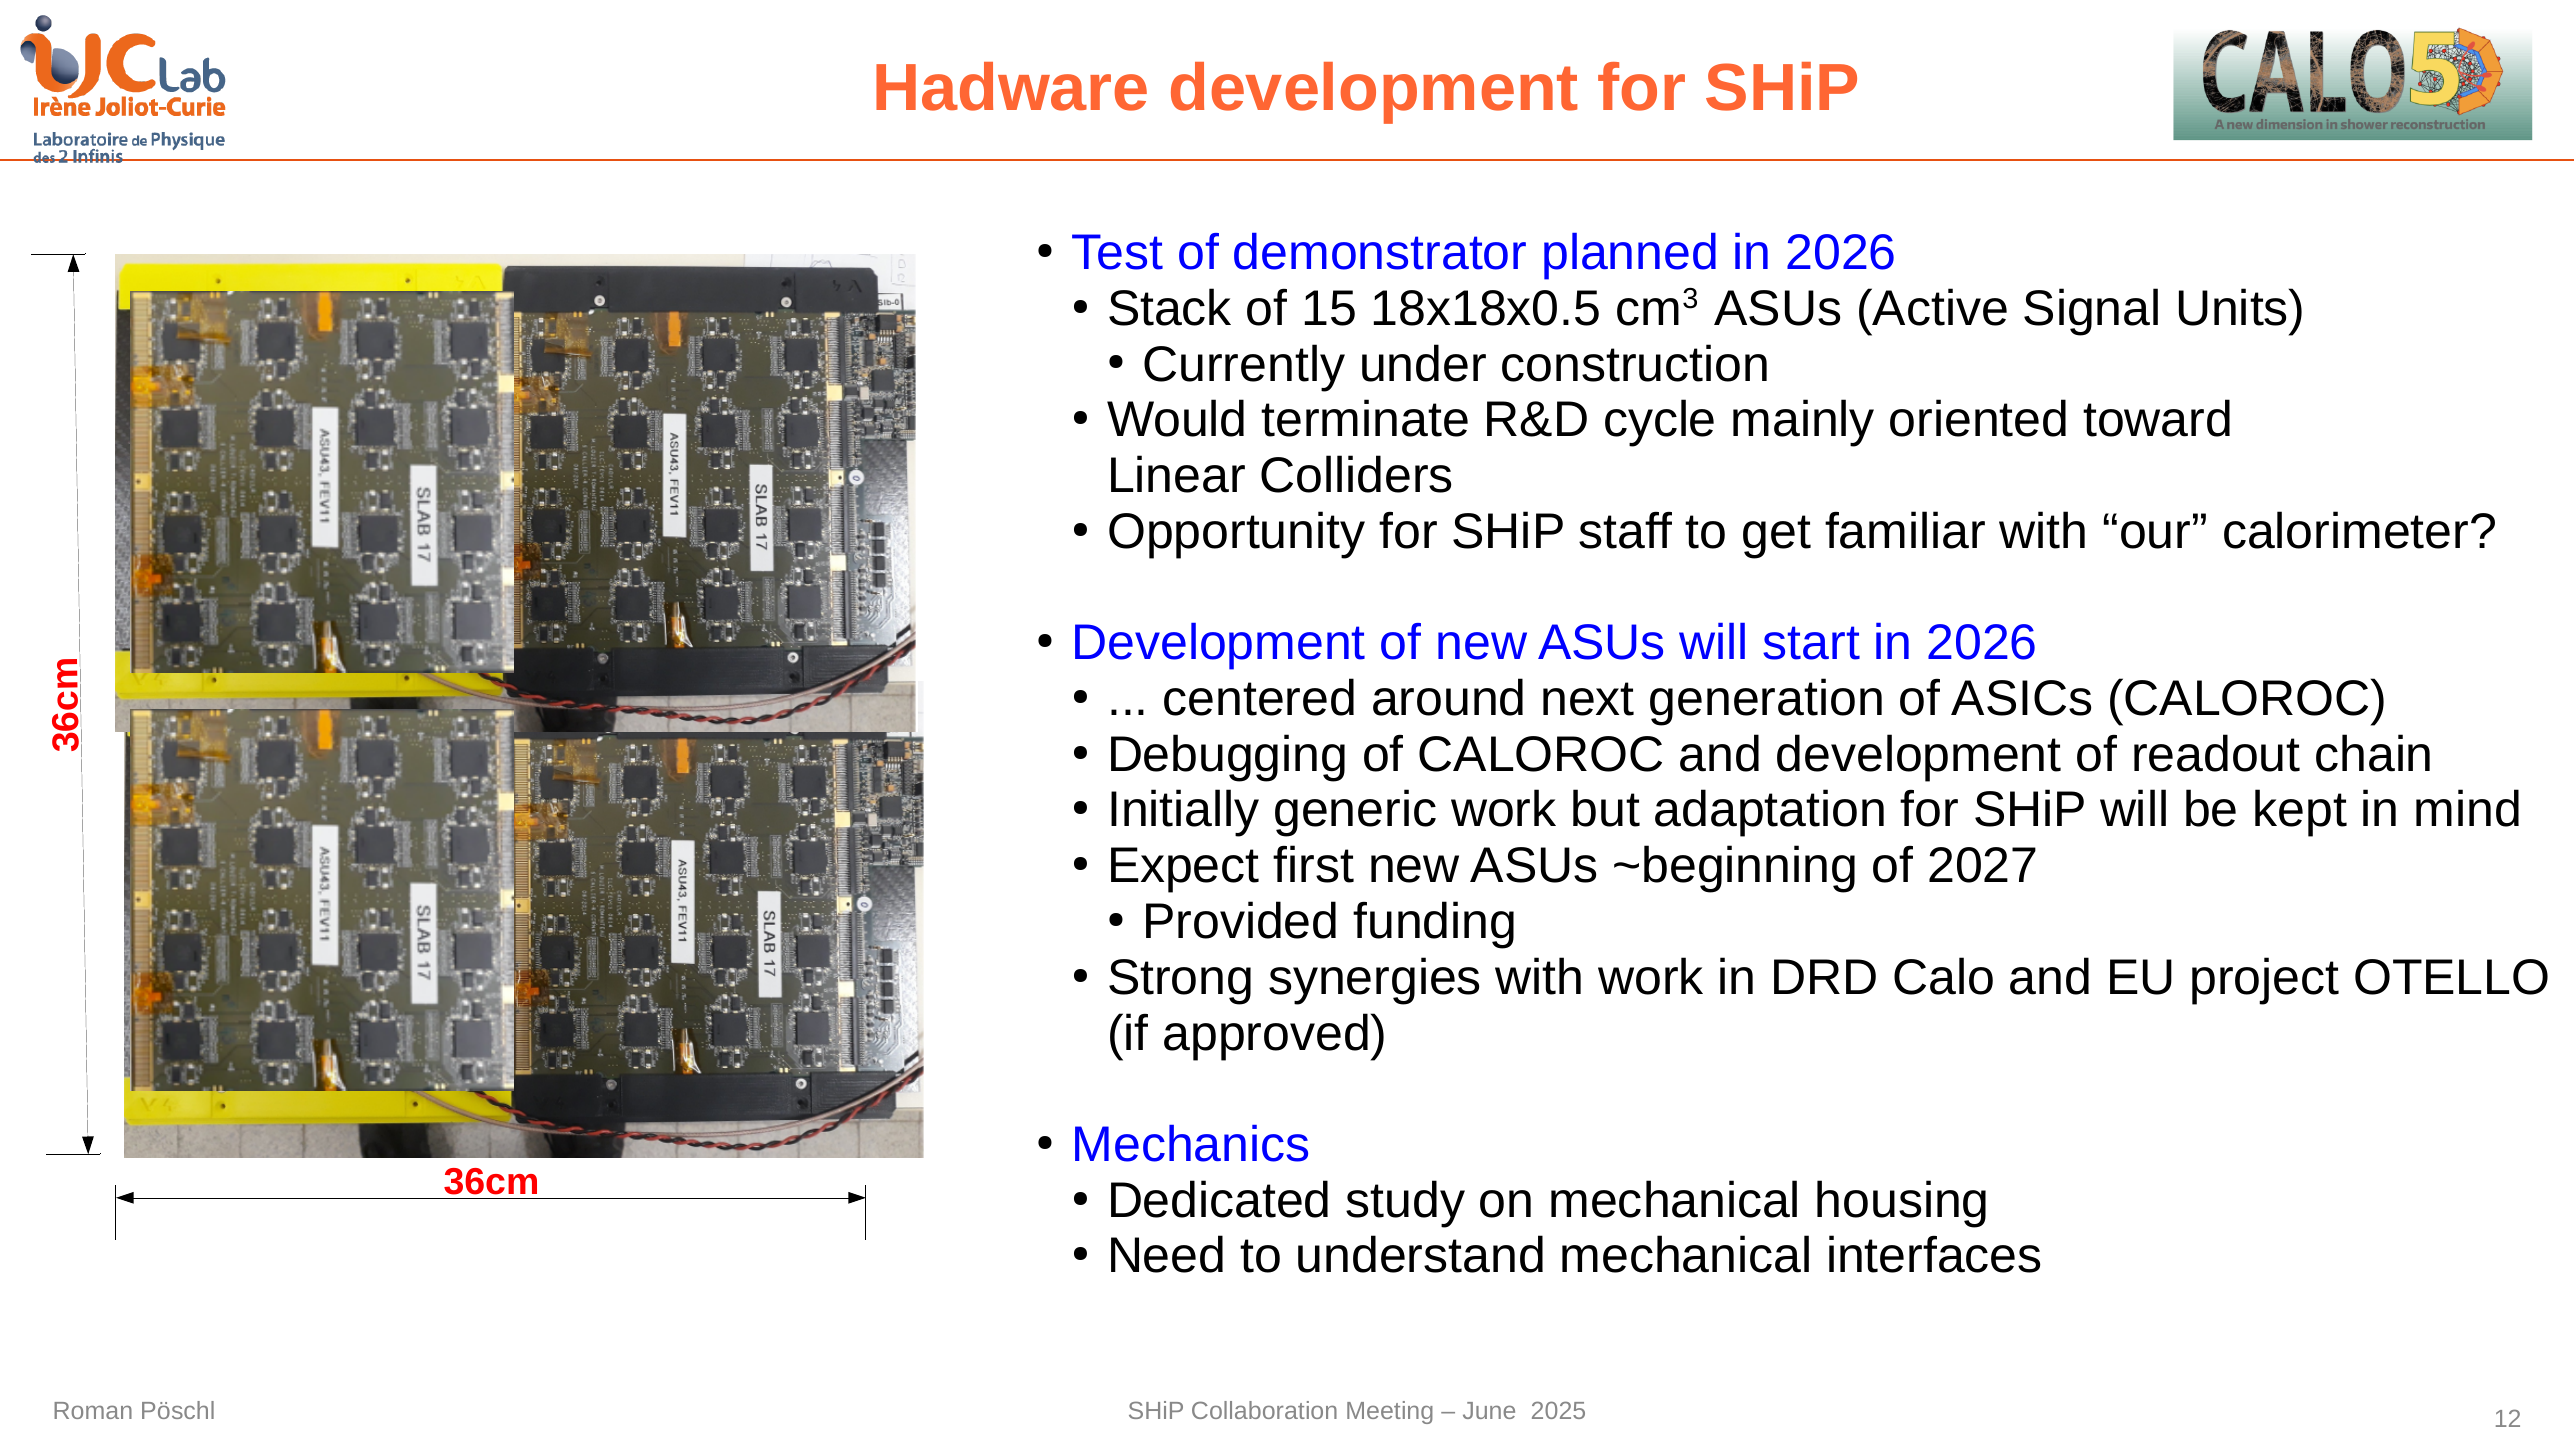

# Hadware development for SHiP
Test of demonstrator planned in 2026
Stack of 15 18x18x0.5 cm3 ASUs (Active Signal Units)
Currently under construction
Would terminate R&D cycle mainly oriented toward
Linear Colliders
Opportunity for SHiP staff to get familiar with “our” calorimeter?
Development of new ASUs will start in 2026
... centered around next generation of ASICs (CALOROC)
Debugging of CALOROC and development of readout chain
Initially generic work but adaptation for SHiP will be kept in mind
Expect first new ASUs ~beginning of 2027
Provided funding
Strong synergies with work in DRD Calo and EU project OTELLO
(if approved)
Mechanics
Dedicated study on mechanical housing
Need to understand mechanical interfaces